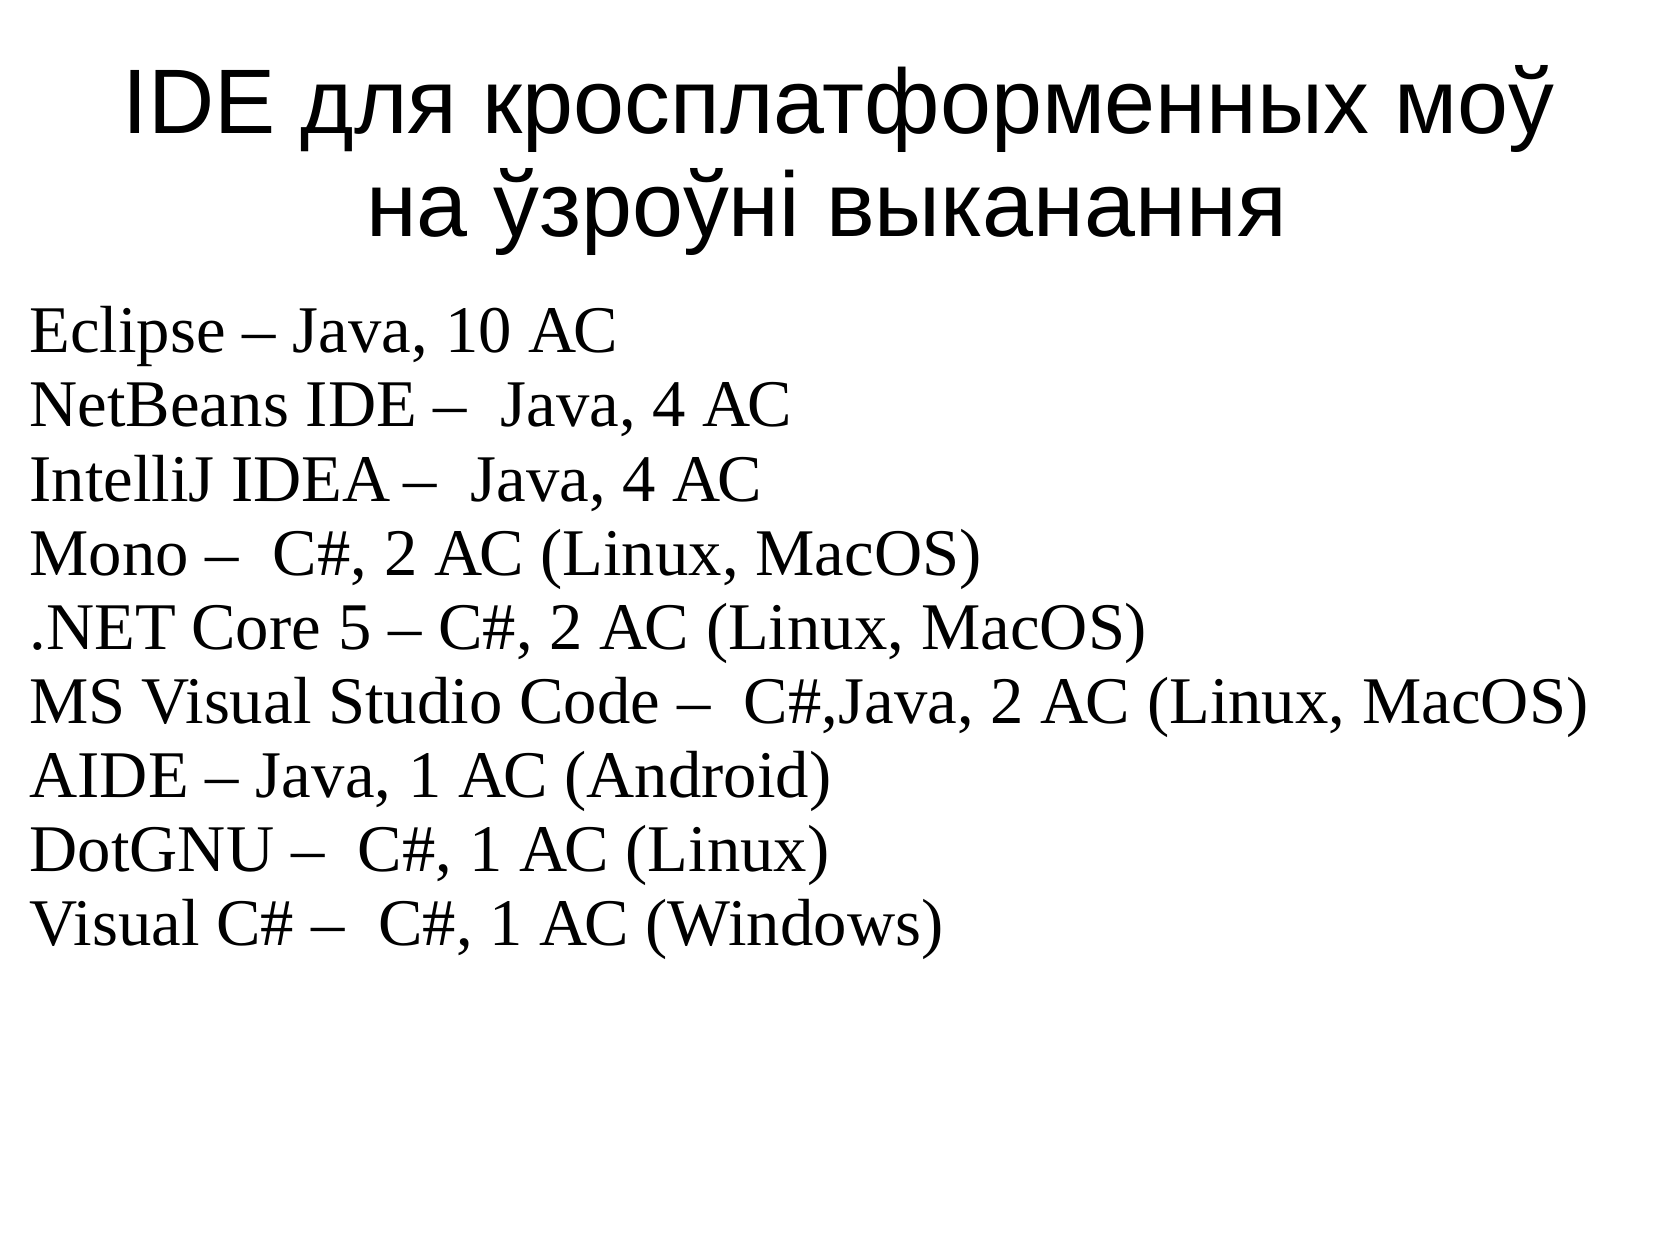

# IDE для кросплатформенных моў на ўзроўні выканання
Eclipse – Java, 10 АС
NetBeans IDE – Java, 4 АС
IntelliJ IDEA – Java, 4 АС
Mono – C#, 2 АС (Linux, MacOS)
.NET Core 5 – C#, 2 АС (Linux, MacOS)
MS Visual Studio Code – C#,Java, 2 АС (Linux, MacOS)
AIDE – Java, 1 АС (Android)
DotGNU – C#, 1 АС (Linux)
Visual C# – C#, 1 АС (Windows)